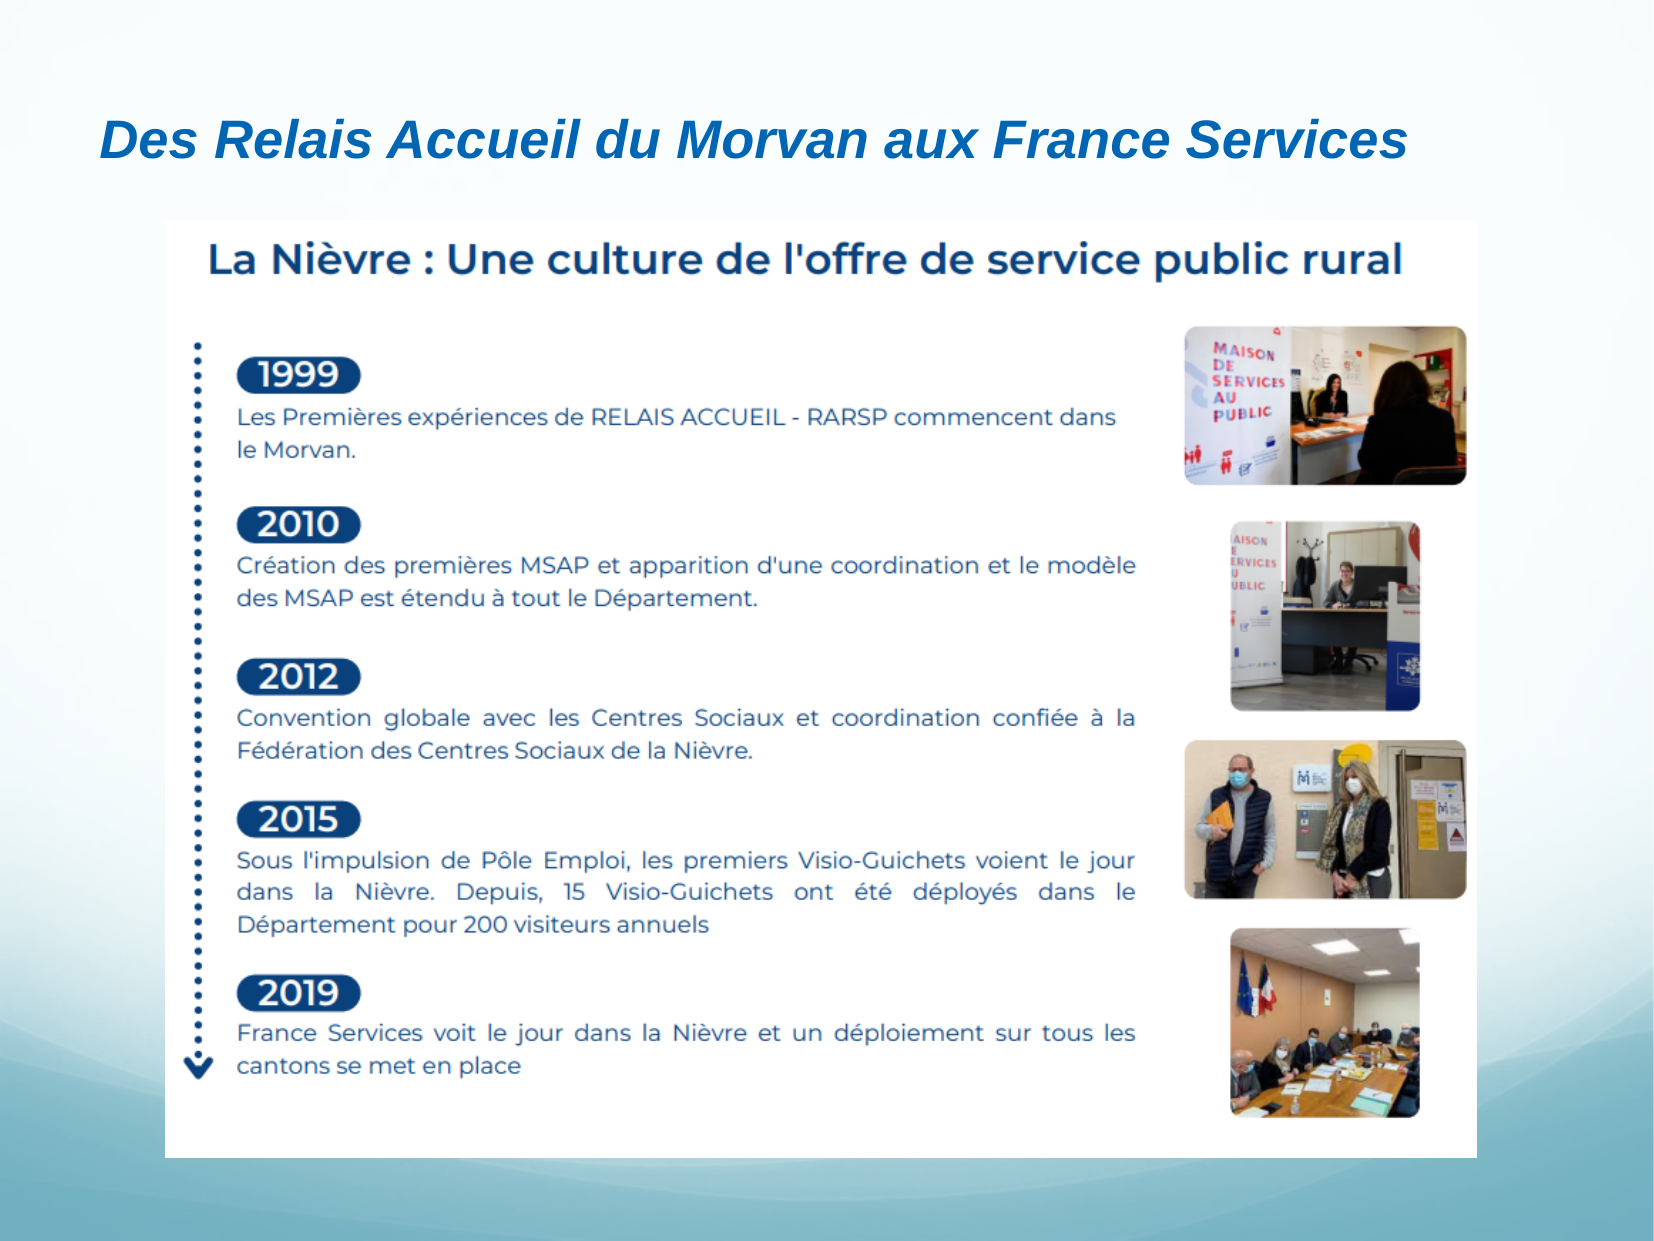

# Des Relais Accueil du Morvan aux France Services